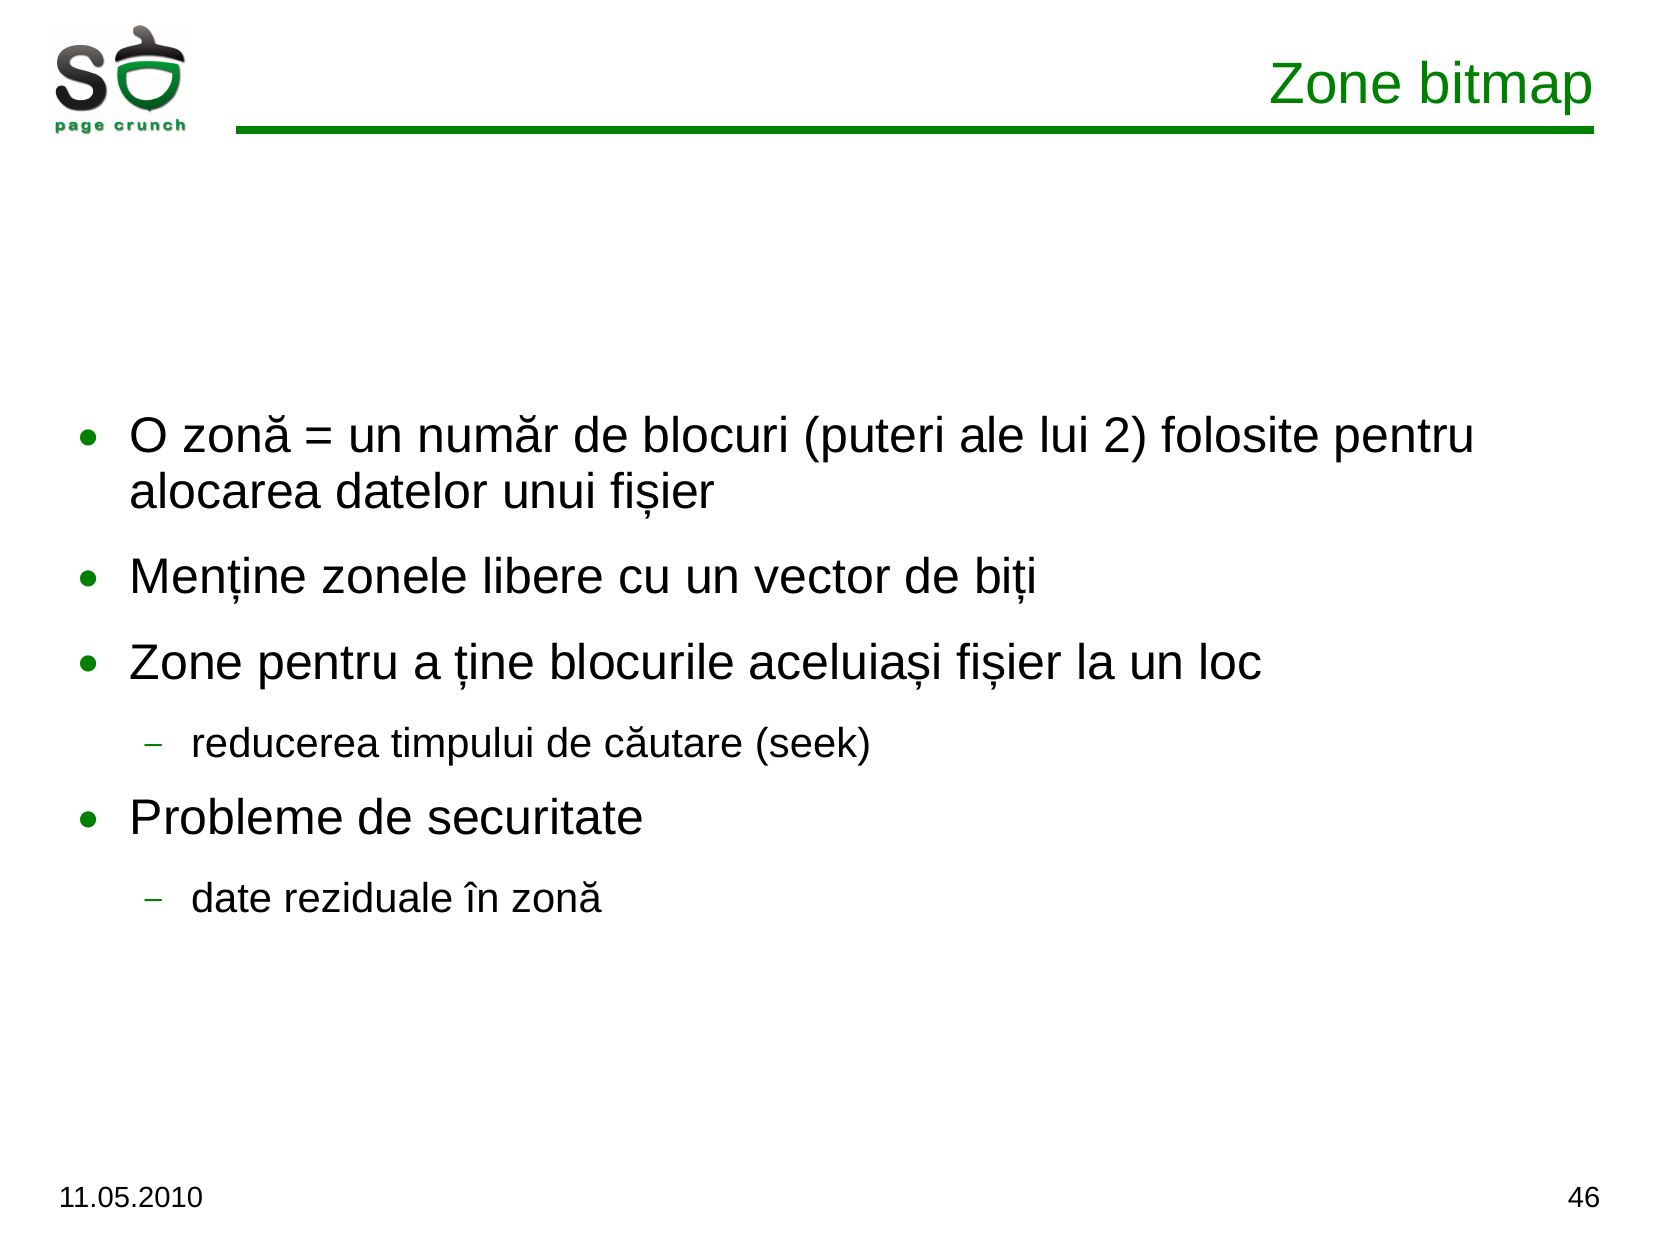

# Zone bitmap
O zonă = un număr de blocuri (puteri ale lui 2) folosite pentru alocarea datelor unui fișier
Menține zonele libere cu un vector de biți
Zone pentru a ține blocurile aceluiași fișier la un loc
reducerea timpului de căutare (seek)
Probleme de securitate
date reziduale în zonă
11.05.2010
46